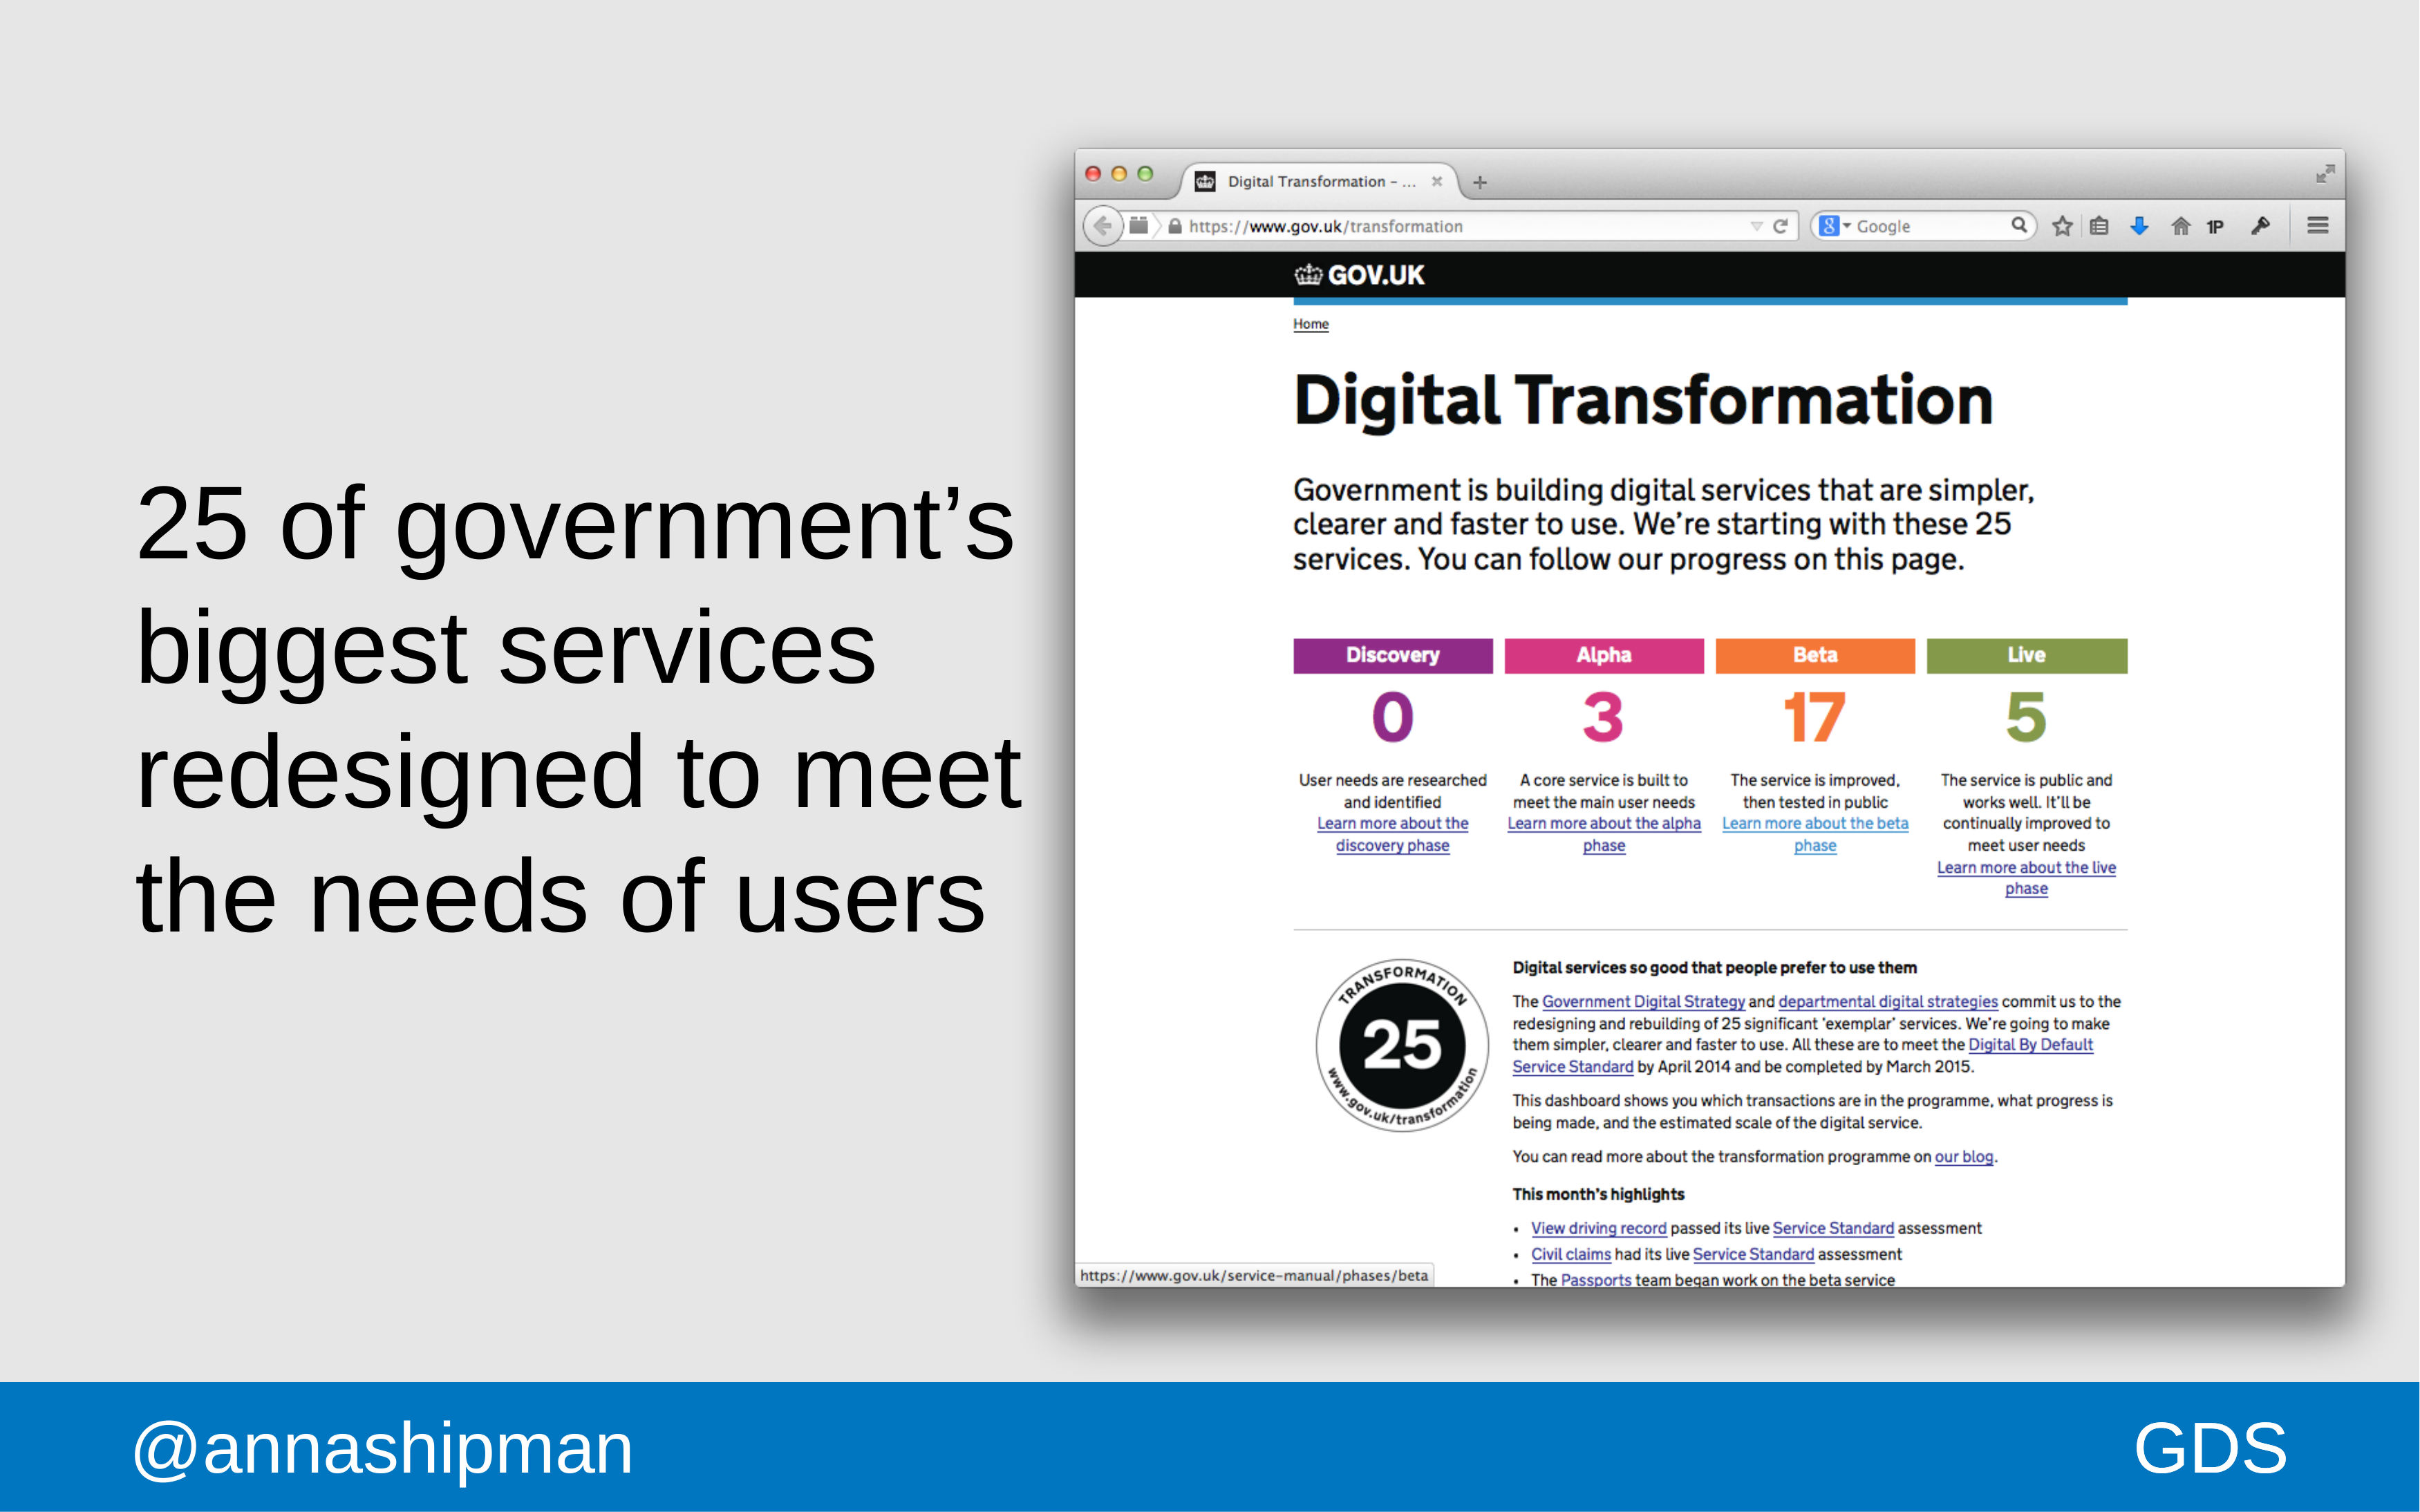

# 25 of government’s biggest services redesigned to meet the needs of users